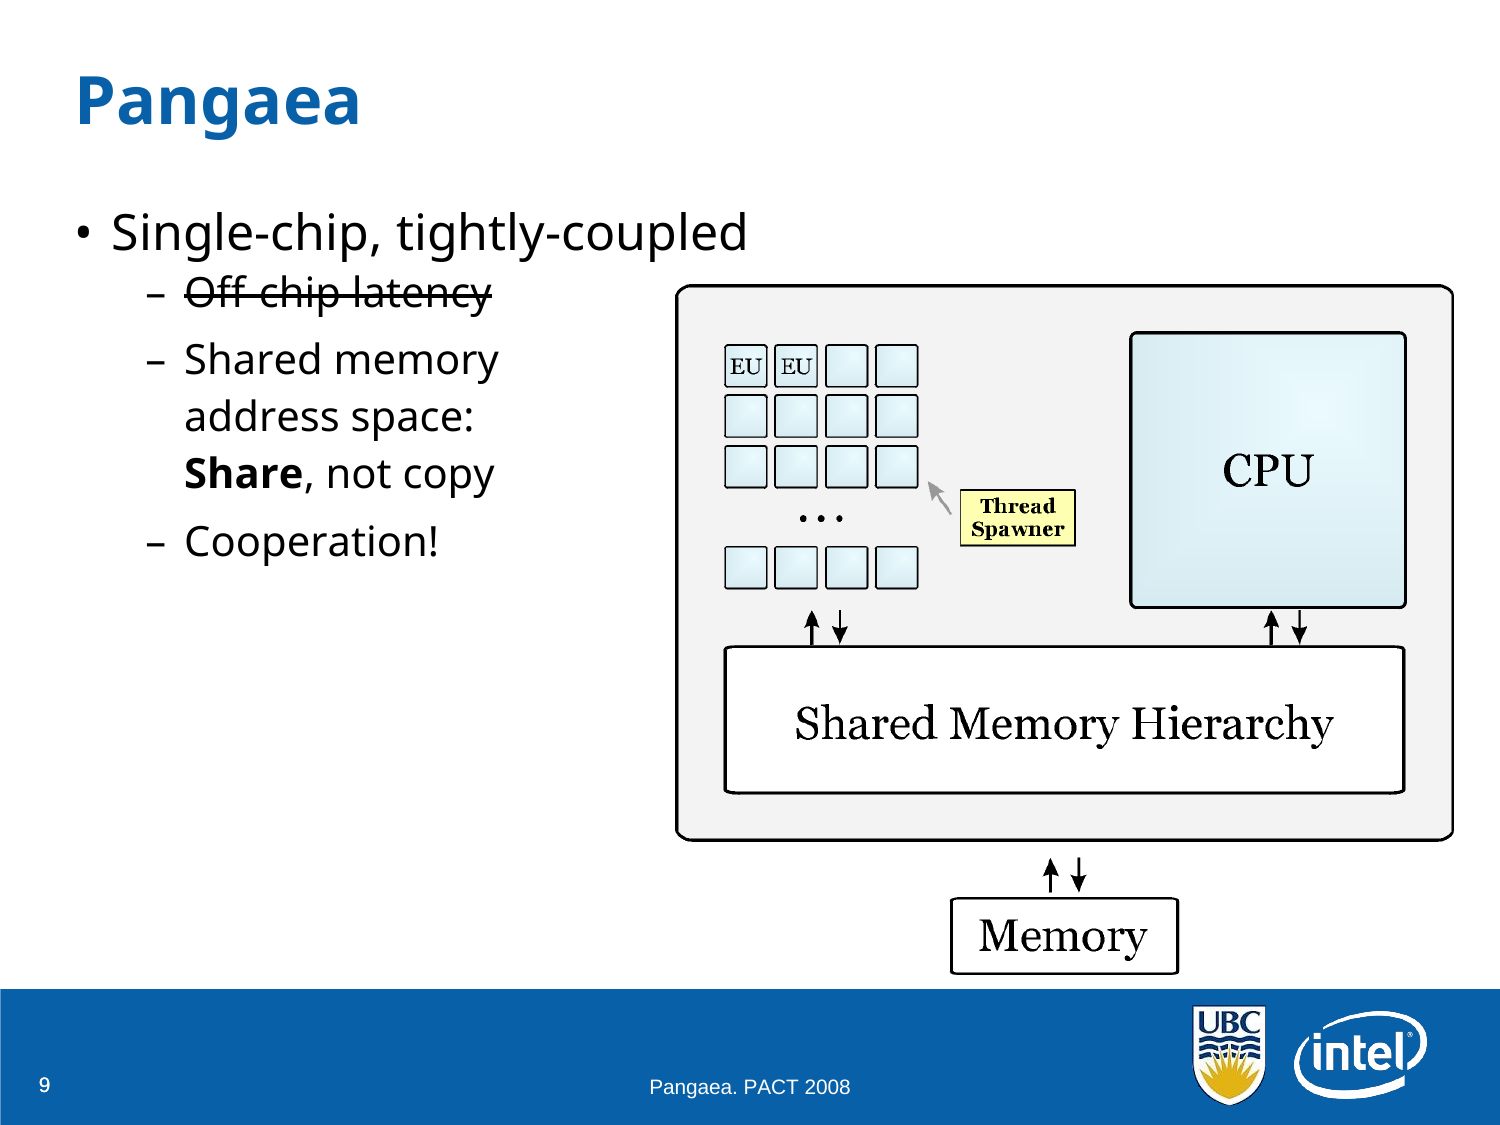

# Pangaea
Single-chip, tightly-coupled
Off-chip latency
Shared memory address space: Share, not copy
Cooperation!